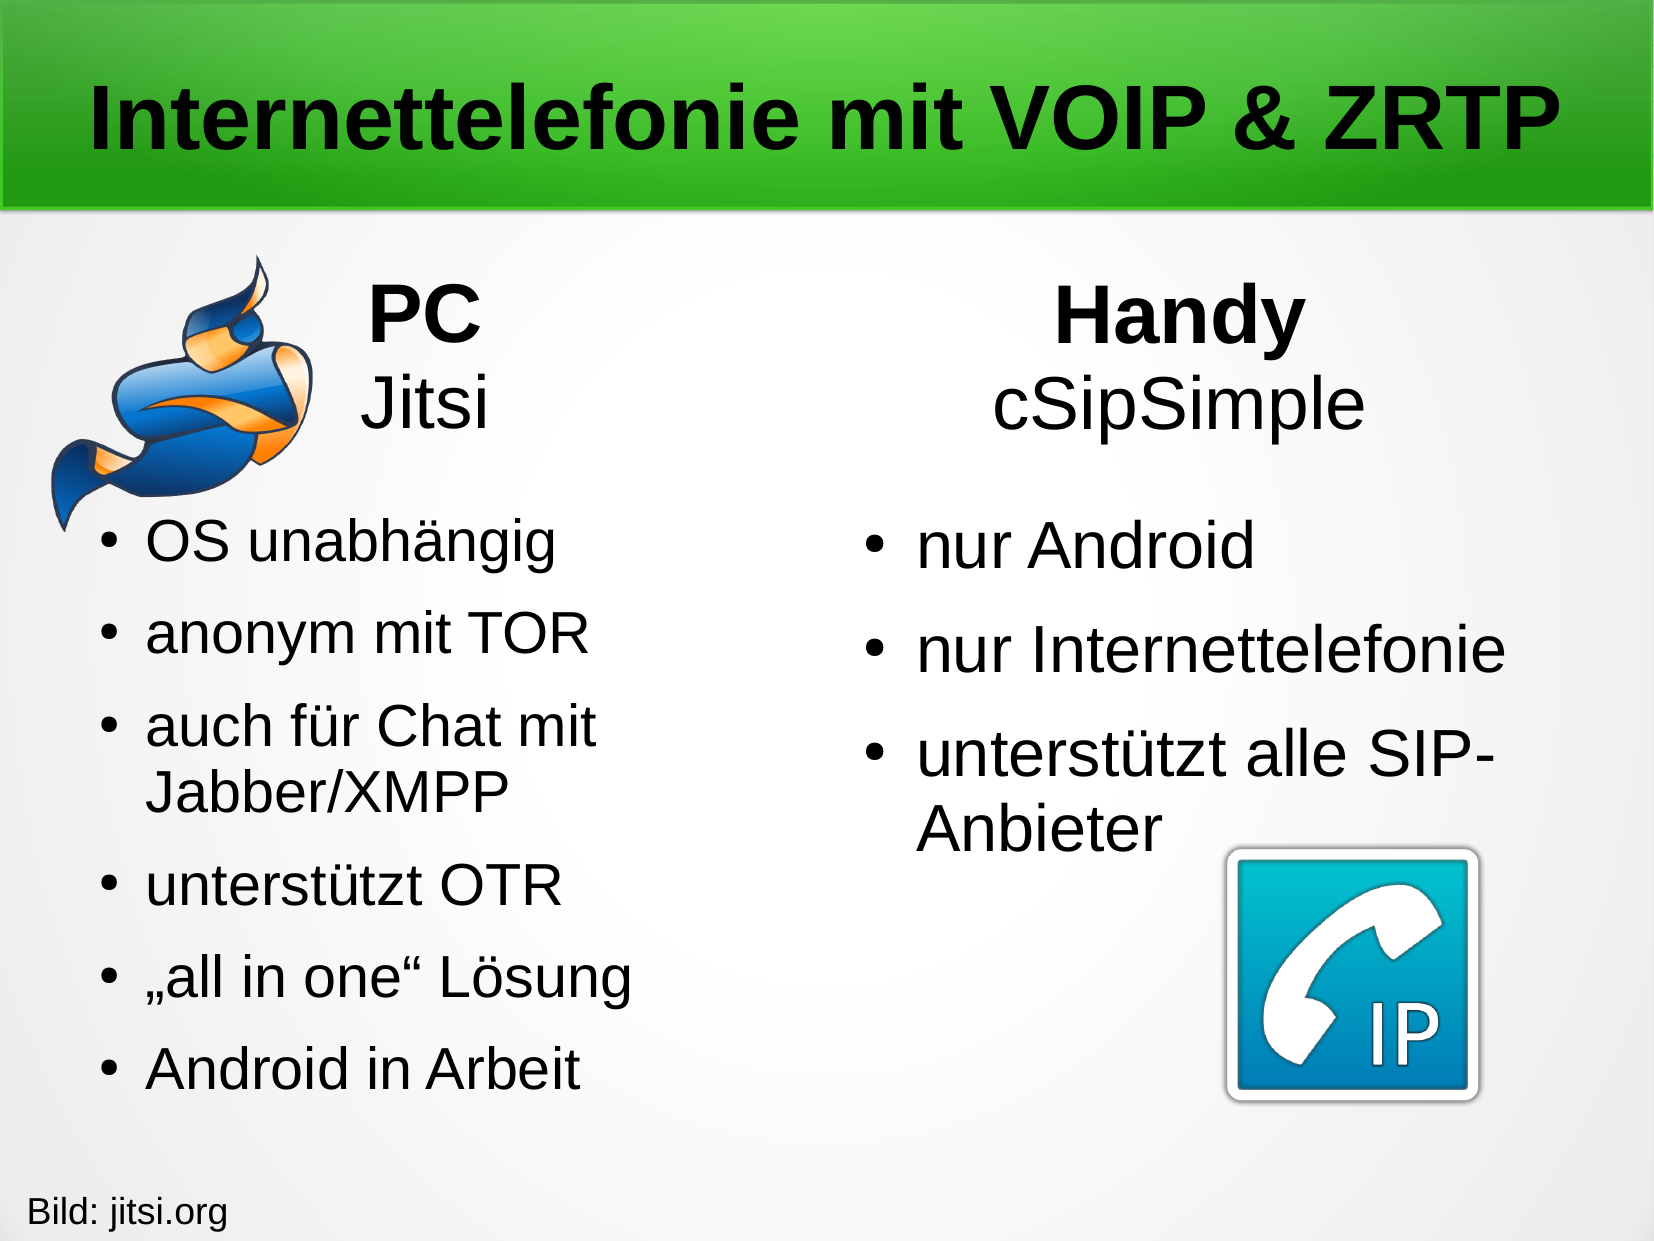

# Internettelefonie mit VOIP & ZRTP
PC
Jitsi
Handy
cSipSimple
OS unabhängig
anonym mit TOR
auch für Chat mit Jabber/XMPP
unterstützt OTR
„all in one“ Lösung
Android in Arbeit
nur Android
nur Internettelefonie
unterstützt alle SIP-Anbieter
Bild: jitsi.org